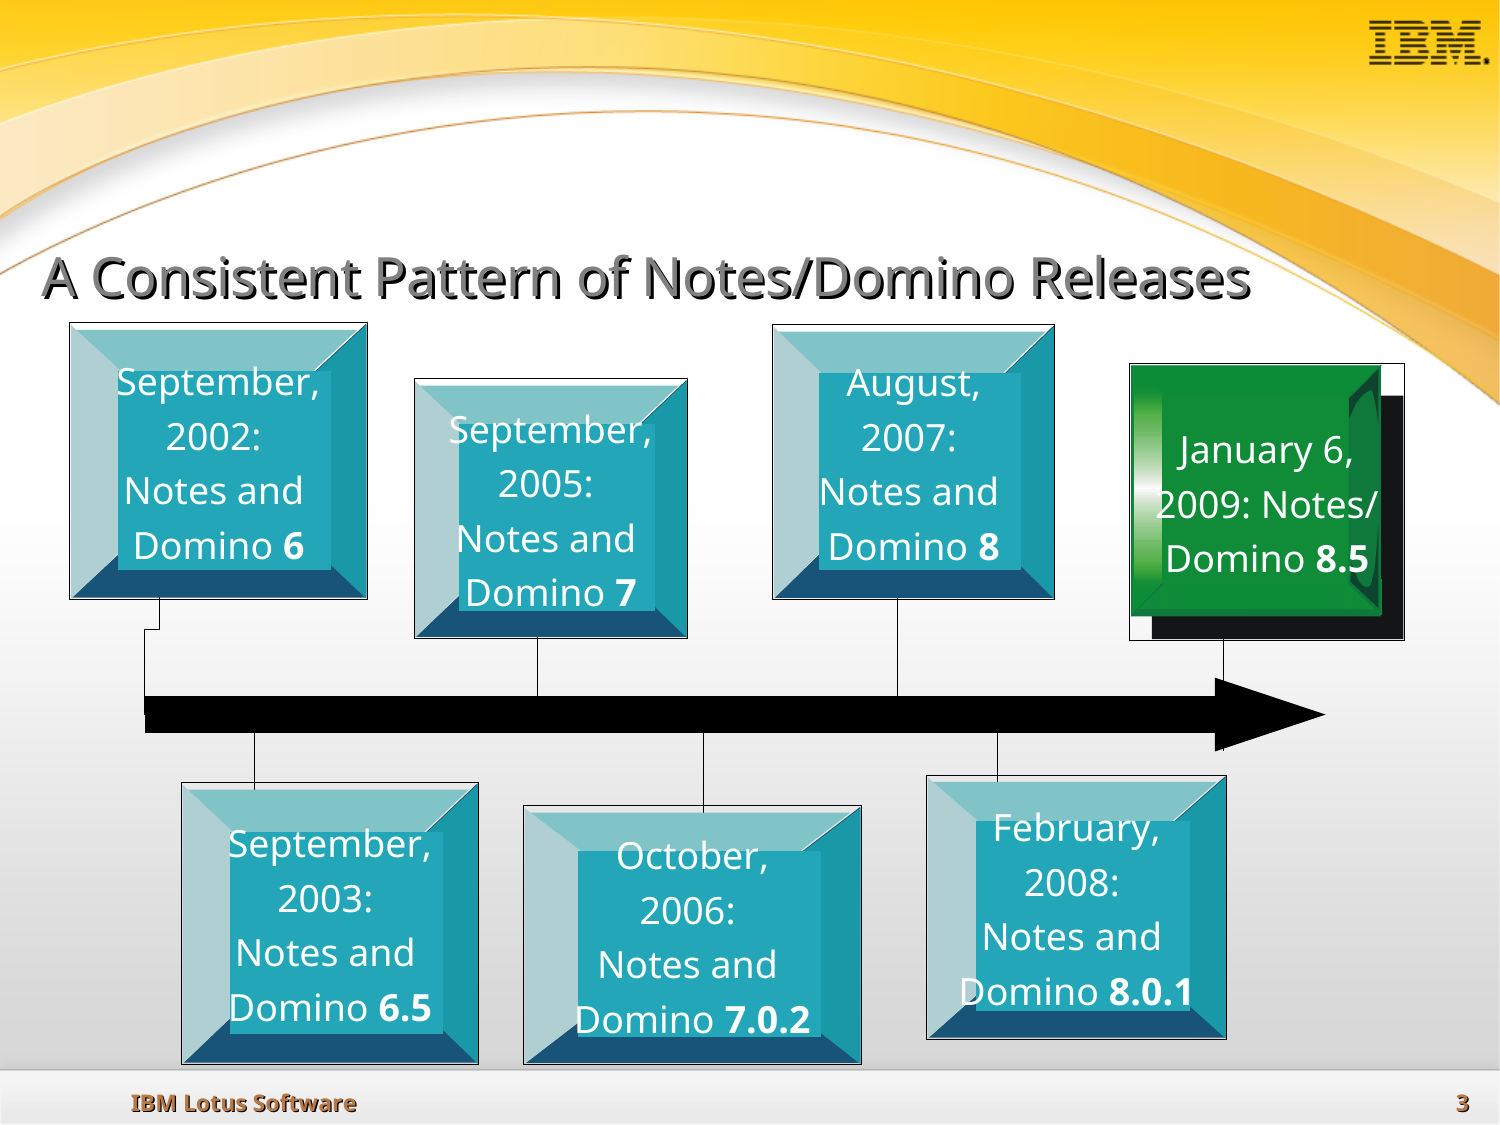

# A Consistent Pattern of Notes/Domino Releases
September,
2002:
Notes and
Domino 6
August,
2007:
Notes and
Domino 8
January 6,
2009: Notes/
Domino 8.5
September,
2005:
Notes and
Domino 7
February,
2008:
Notes and
Domino 8.0.1
September,
2003:
Notes and
Domino 6.5
October,
2006:
Notes and
Domino 7.0.2
3
IBM Lotus Software